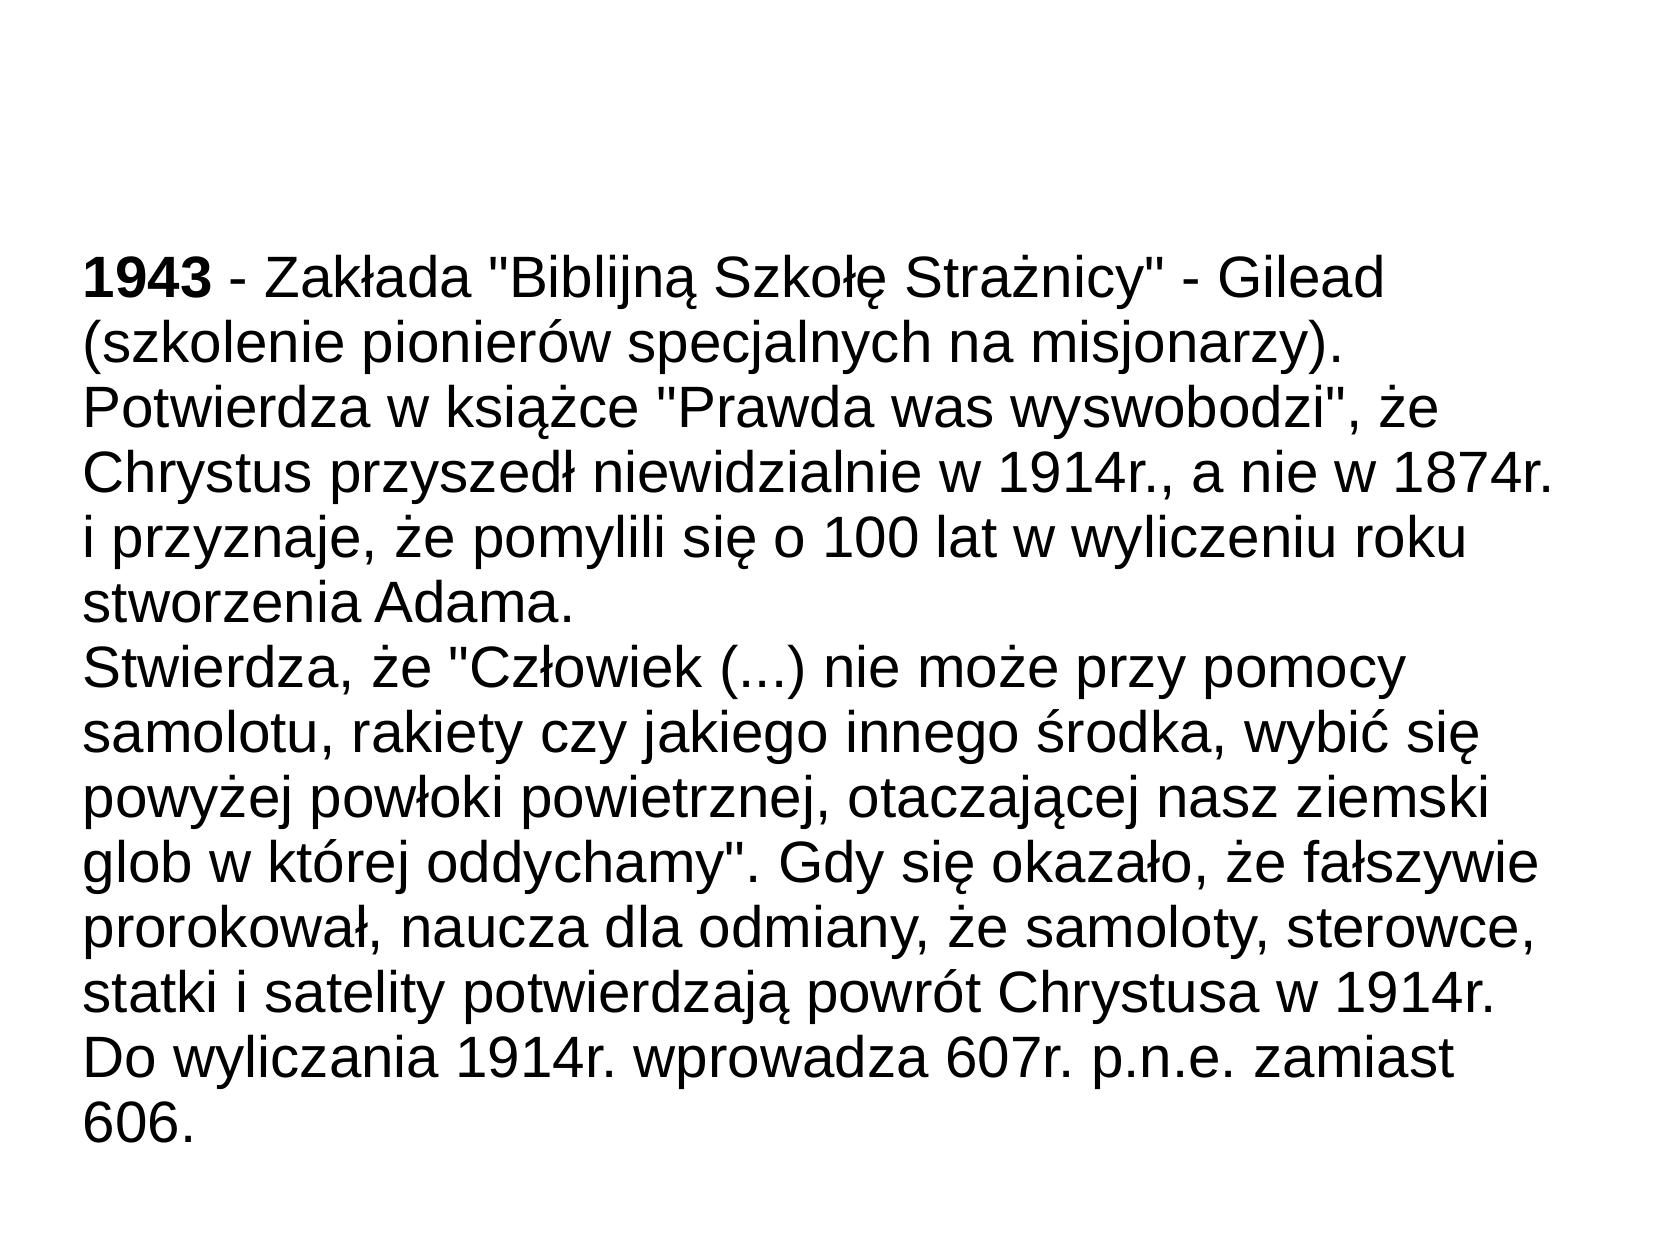

#
1943 - Zakłada "Biblijną Szkołę Strażnicy" - Gilead (szkolenie pionierów specjalnych na misjonarzy).
Potwierdza w książce "Prawda was wyswobodzi", że Chrystus przyszedł niewidzialnie w 1914r., a nie w 1874r. i przyznaje, że pomylili się o 100 lat w wyliczeniu roku stworzenia Adama.
Stwierdza, że "Człowiek (...) nie może przy pomocy samolotu, rakiety czy jakiego innego środka, wybić się powyżej powłoki powietrznej, otaczającej nasz ziemski glob w której oddychamy". Gdy się okazało, że fałszywie prorokował, naucza dla odmiany, że samoloty, sterowce, statki i satelity potwierdzają powrót Chrystusa w 1914r.
Do wyliczania 1914r. wprowadza 607r. p.n.e. zamiast 606.